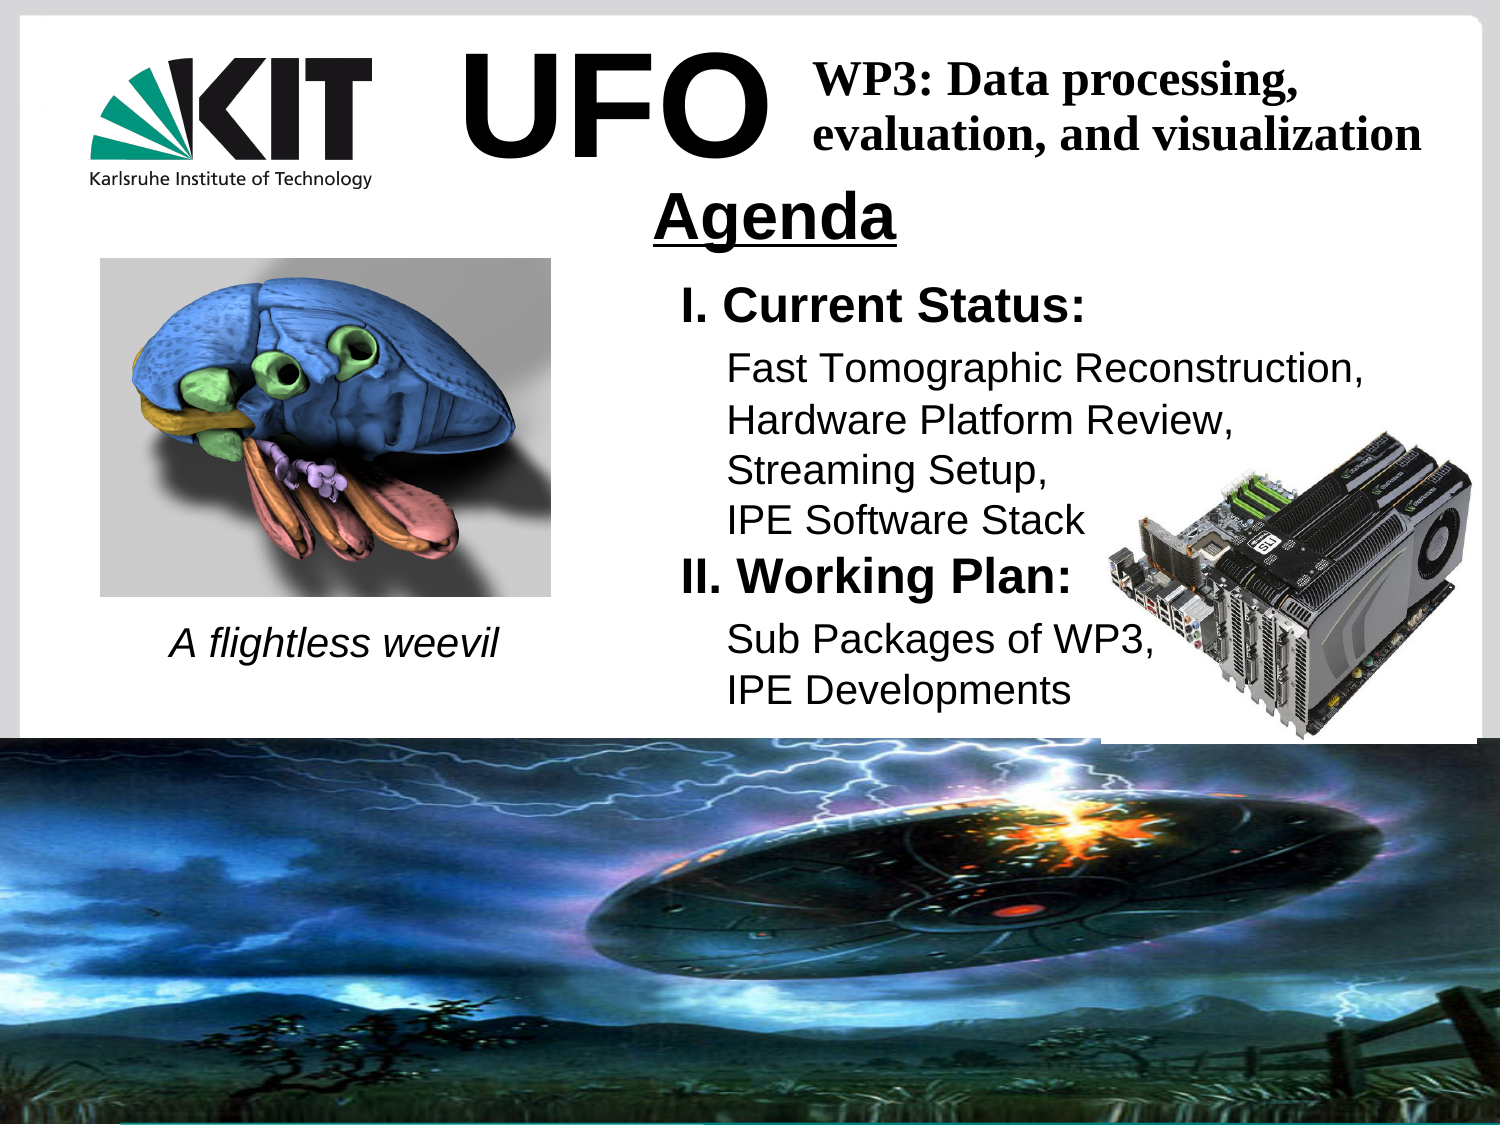

UFO
# WP3: Data processing, evaluation, and visualization
Agenda
 I. Current Status:
	Fast Tomographic Reconstruction,
	Hardware Platform Review,
	Streaming Setup,
	IPE Software Stack
 II. Working Plan:
	Sub Packages of WP3,
	IPE Developments
A flightless weevil
S. Chilingaryan and A. Kopmann, IPE